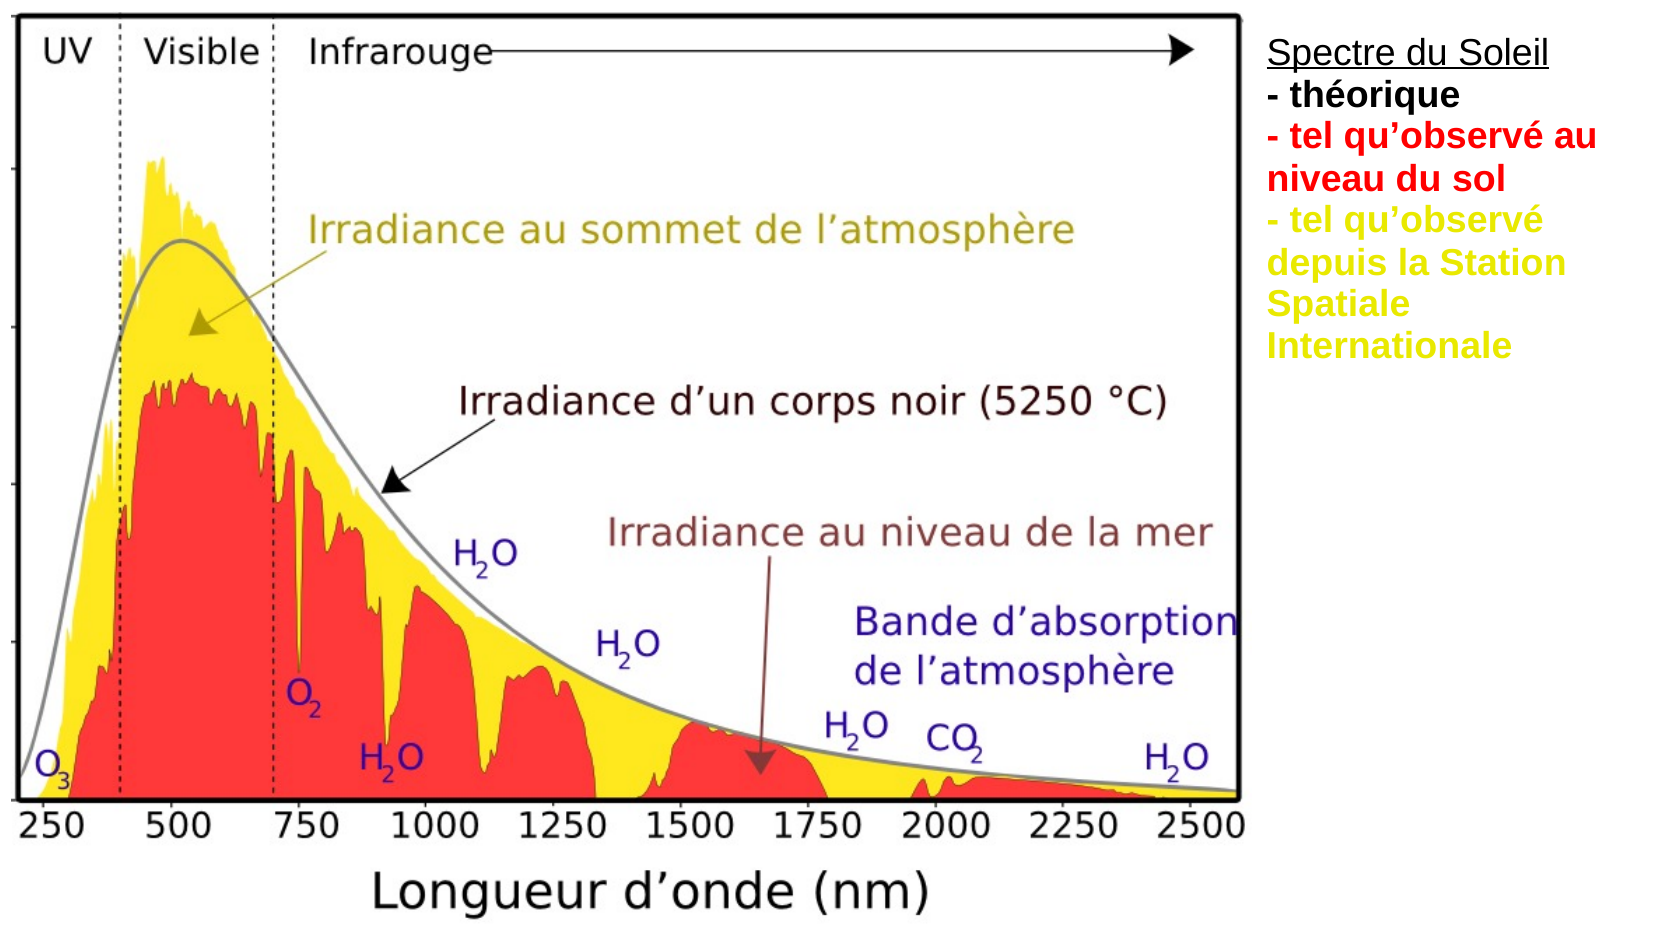

Spectre du Soleil
- théorique
- tel qu’observé au niveau du sol
- tel qu’observé depuis la Station Spatiale Internationale